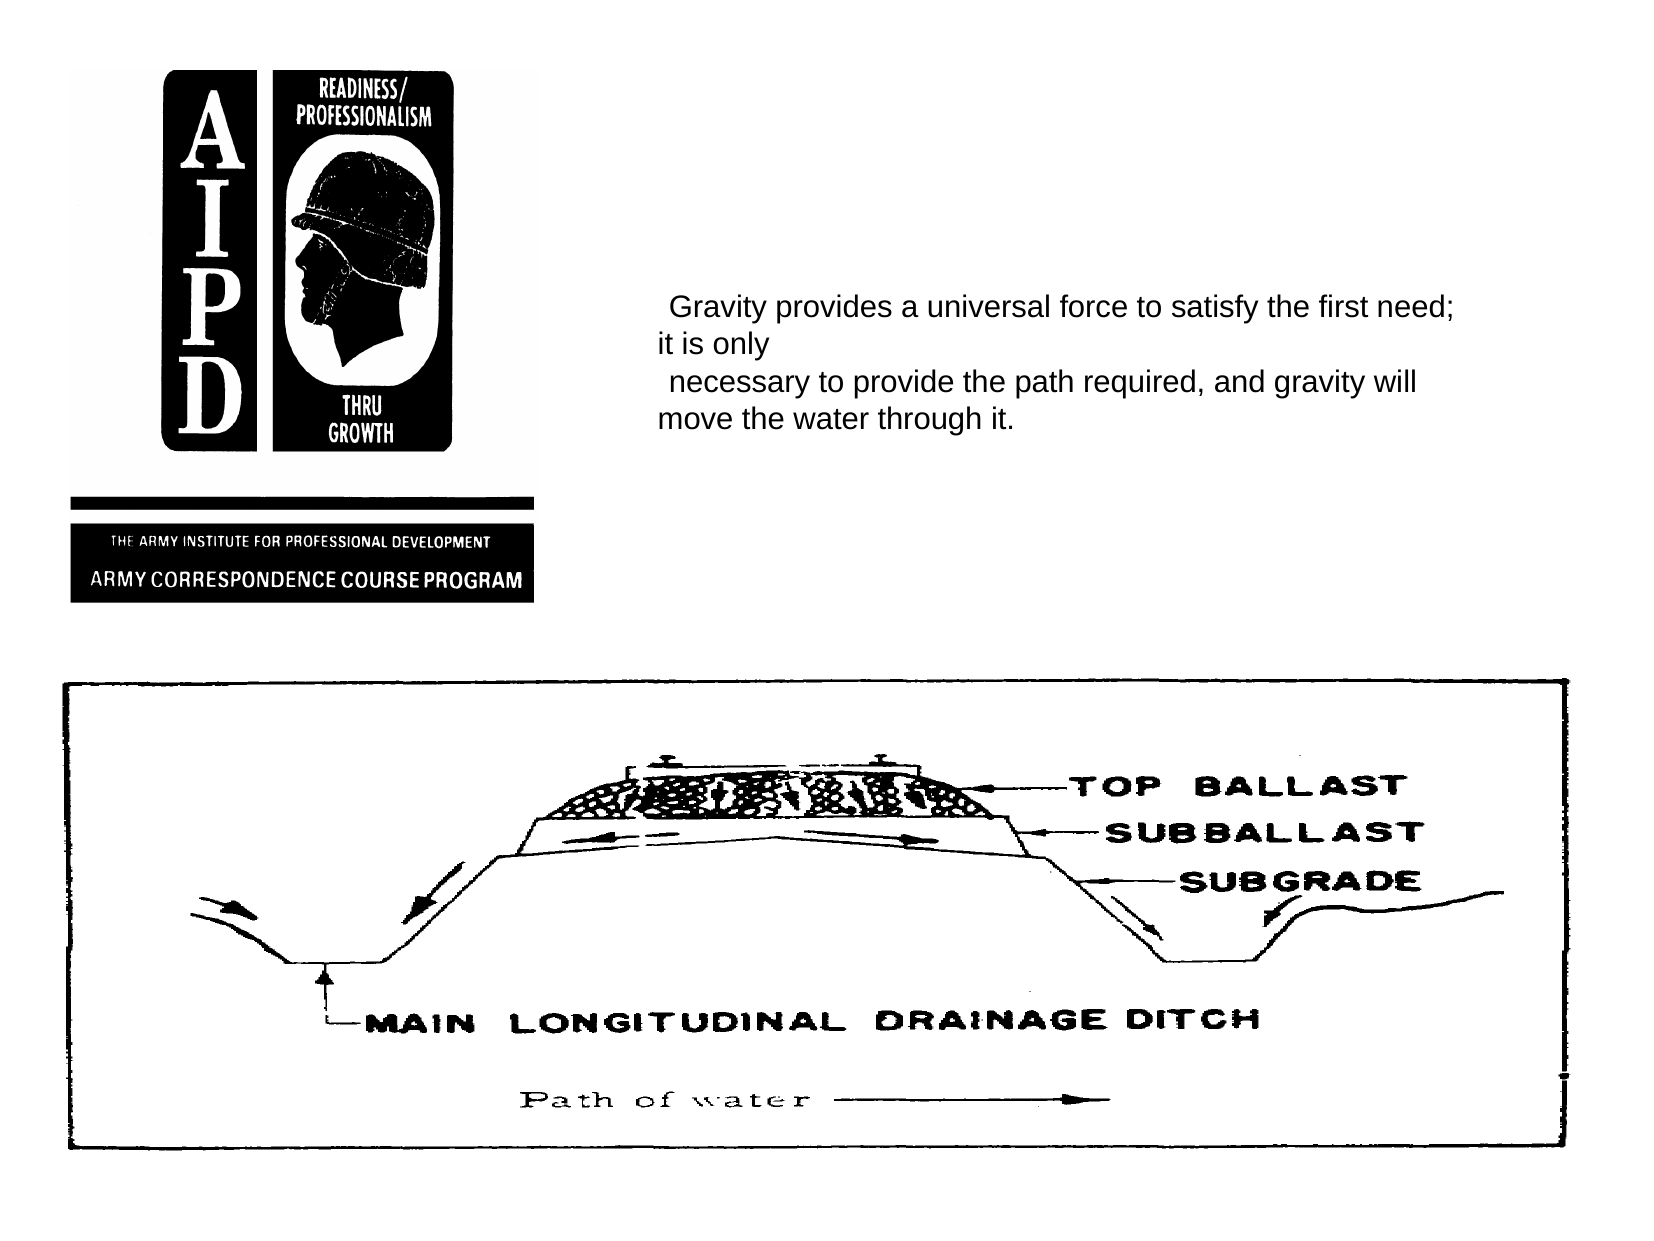

Gravity provides a universal force to satisfy the first need; it is only
necessary to provide the path required, and gravity will move the water through it.